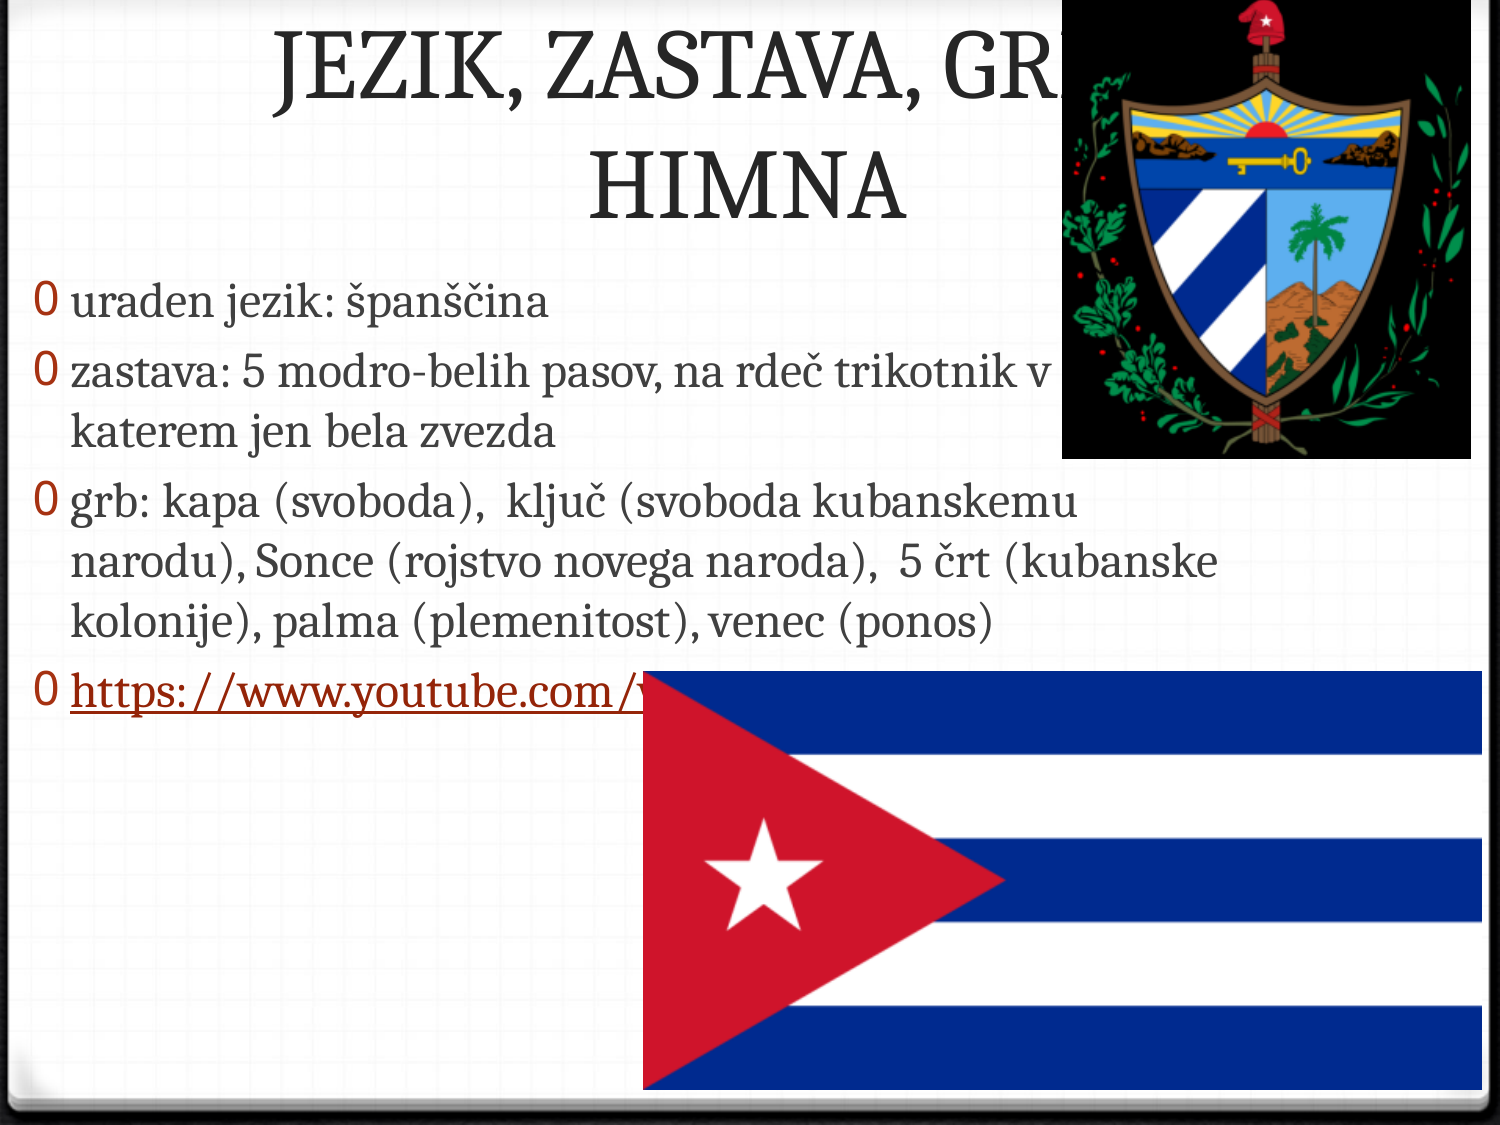

# JEZIK, ZASTAVA, GRB in HIMNA
uraden jezik: španščina
zastava: 5 modro-belih pasov, na rdeč trikotnik v katerem jen bela zvezda
grb: kapa (svoboda), ključ (svoboda kubanskemu narodu), Sonce (rojstvo novega naroda), 5 črt (kubanske kolonije), palma (plemenitost), venec (ponos)
https://www.youtube.com/watch?v=yIo4B43-GS0